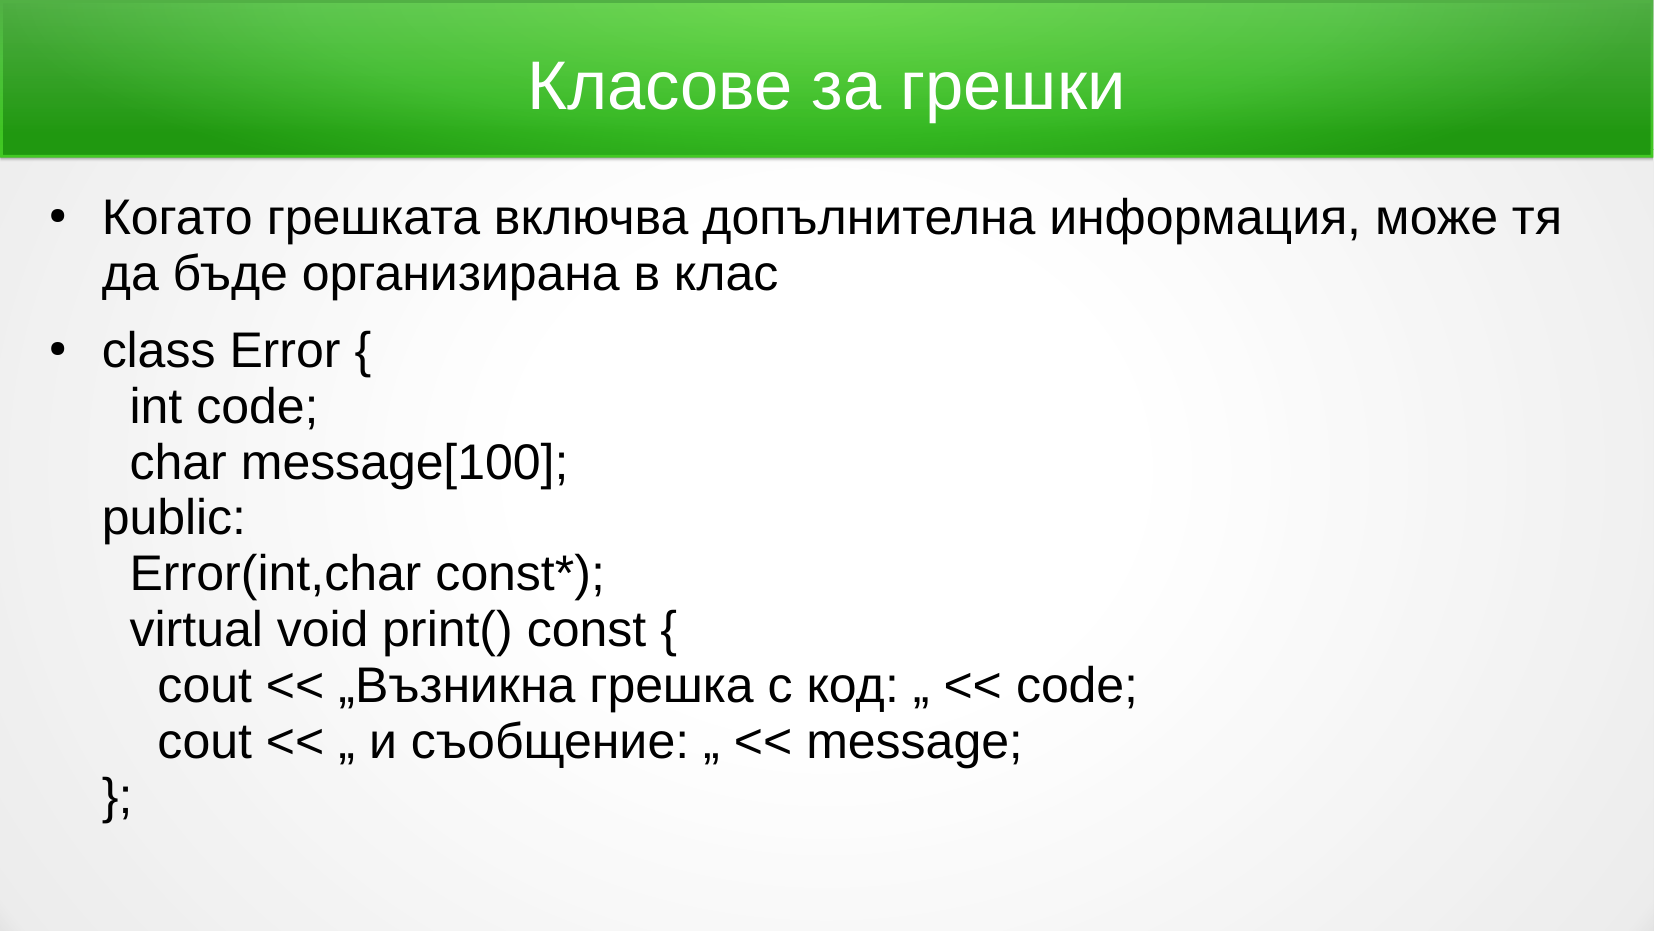

# Класове за грешки
Когато грешката включва допълнителна информация, може тя да бъде организирана в клас
class Error {
 int code;
 char message[100];
public:
 Error(int,char const*);
 virtual void print() const {
 cout << „Възникна грешка с код: „ << code;
 cout << „ и съобщение: „ << message;
};